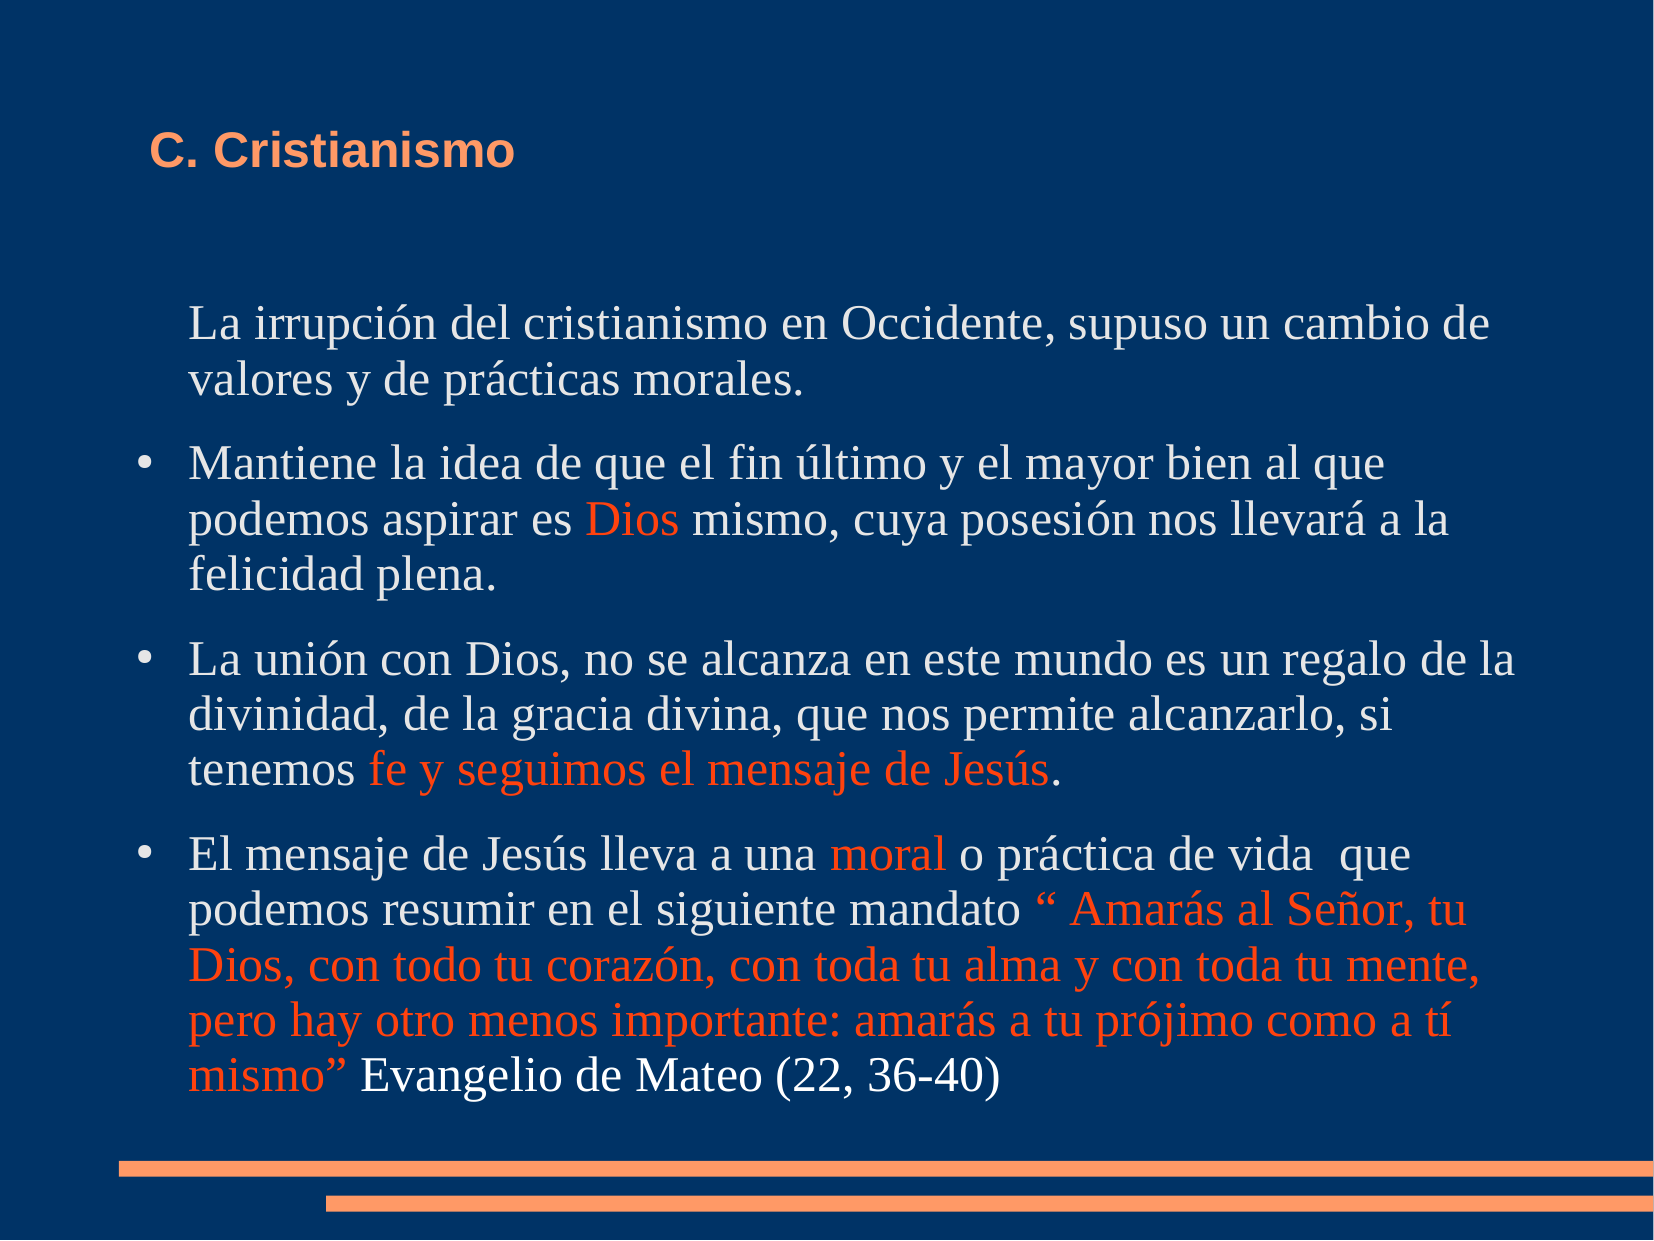

# C. Cristianismo
La irrupción del cristianismo en Occidente, supuso un cambio de valores y de prácticas morales.
Mantiene la idea de que el fin último y el mayor bien al que podemos aspirar es Dios mismo, cuya posesión nos llevará a la felicidad plena.
La unión con Dios, no se alcanza en este mundo es un regalo de la divinidad, de la gracia divina, que nos permite alcanzarlo, si tenemos fe y seguimos el mensaje de Jesús.
El mensaje de Jesús lleva a una moral o práctica de vida que podemos resumir en el siguiente mandato “ Amarás al Señor, tu Dios, con todo tu corazón, con toda tu alma y con toda tu mente, pero hay otro menos importante: amarás a tu prójimo como a tí mismo” Evangelio de Mateo (22, 36-40)